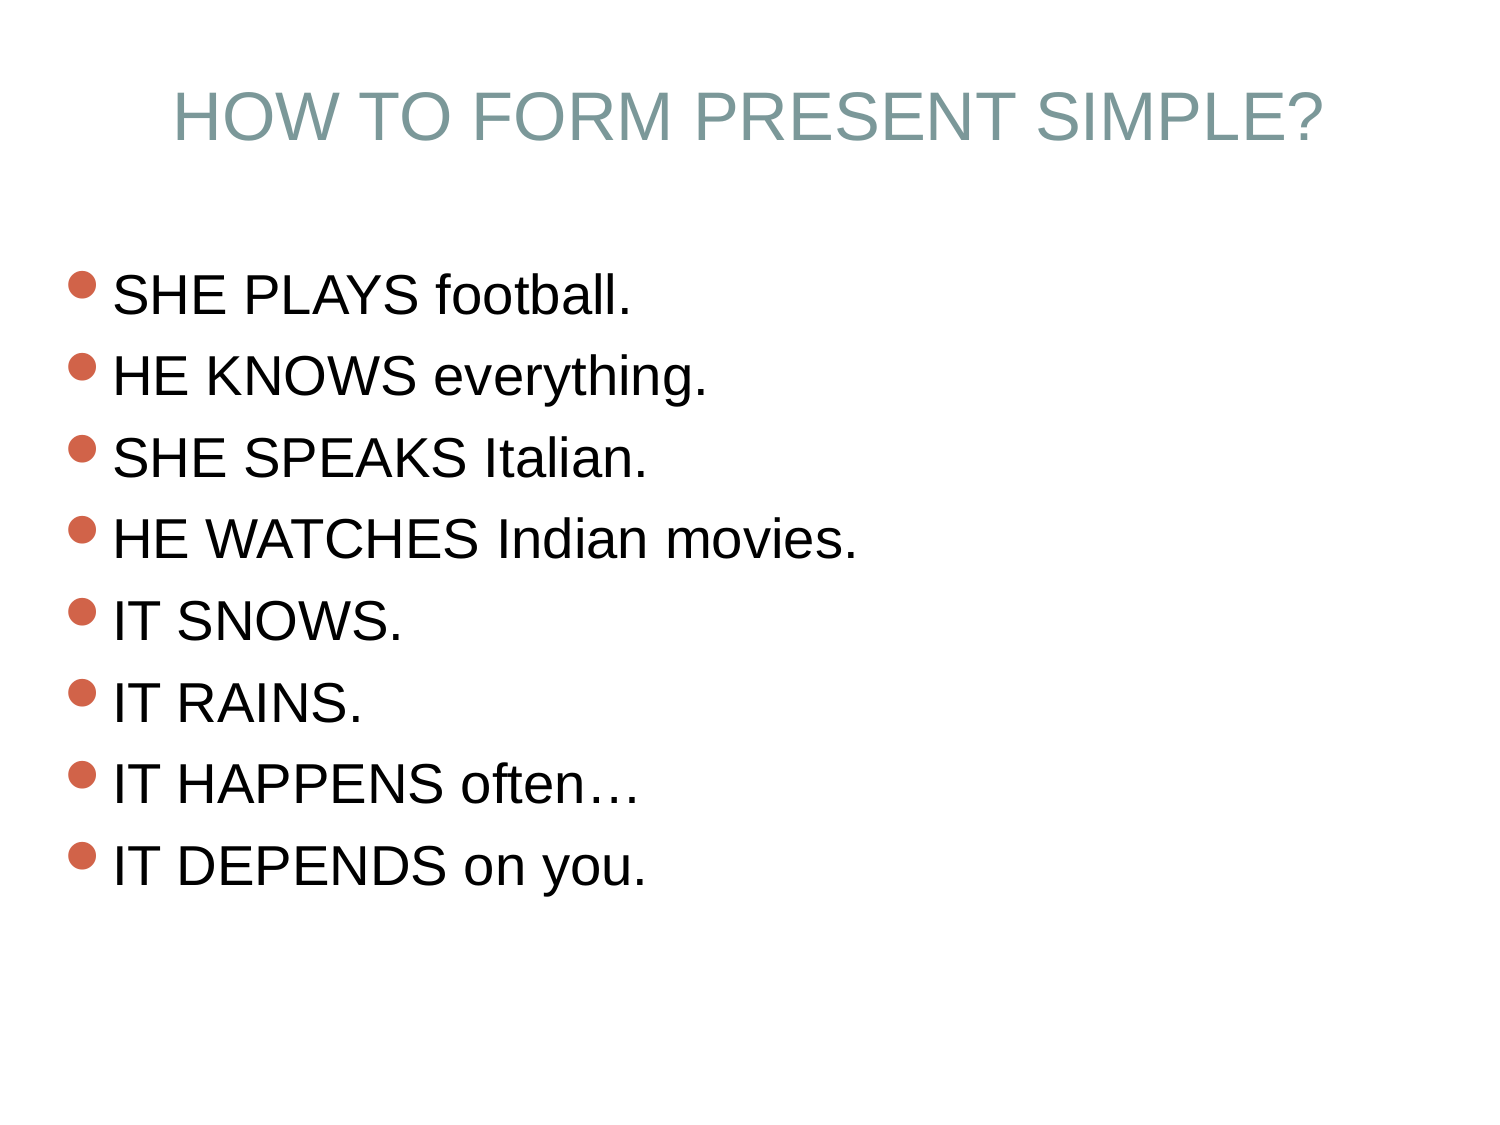

# HOW TO FORM PRESENT SIMPLE?
SHE PLAYS football.
HE KNOWS everything.
SHE SPEAKS Italian.
HE WATCHES Indian movies.
IT SNOWS.
IT RAINS.
IT HAPPENS often…
IT DEPENDS on you.